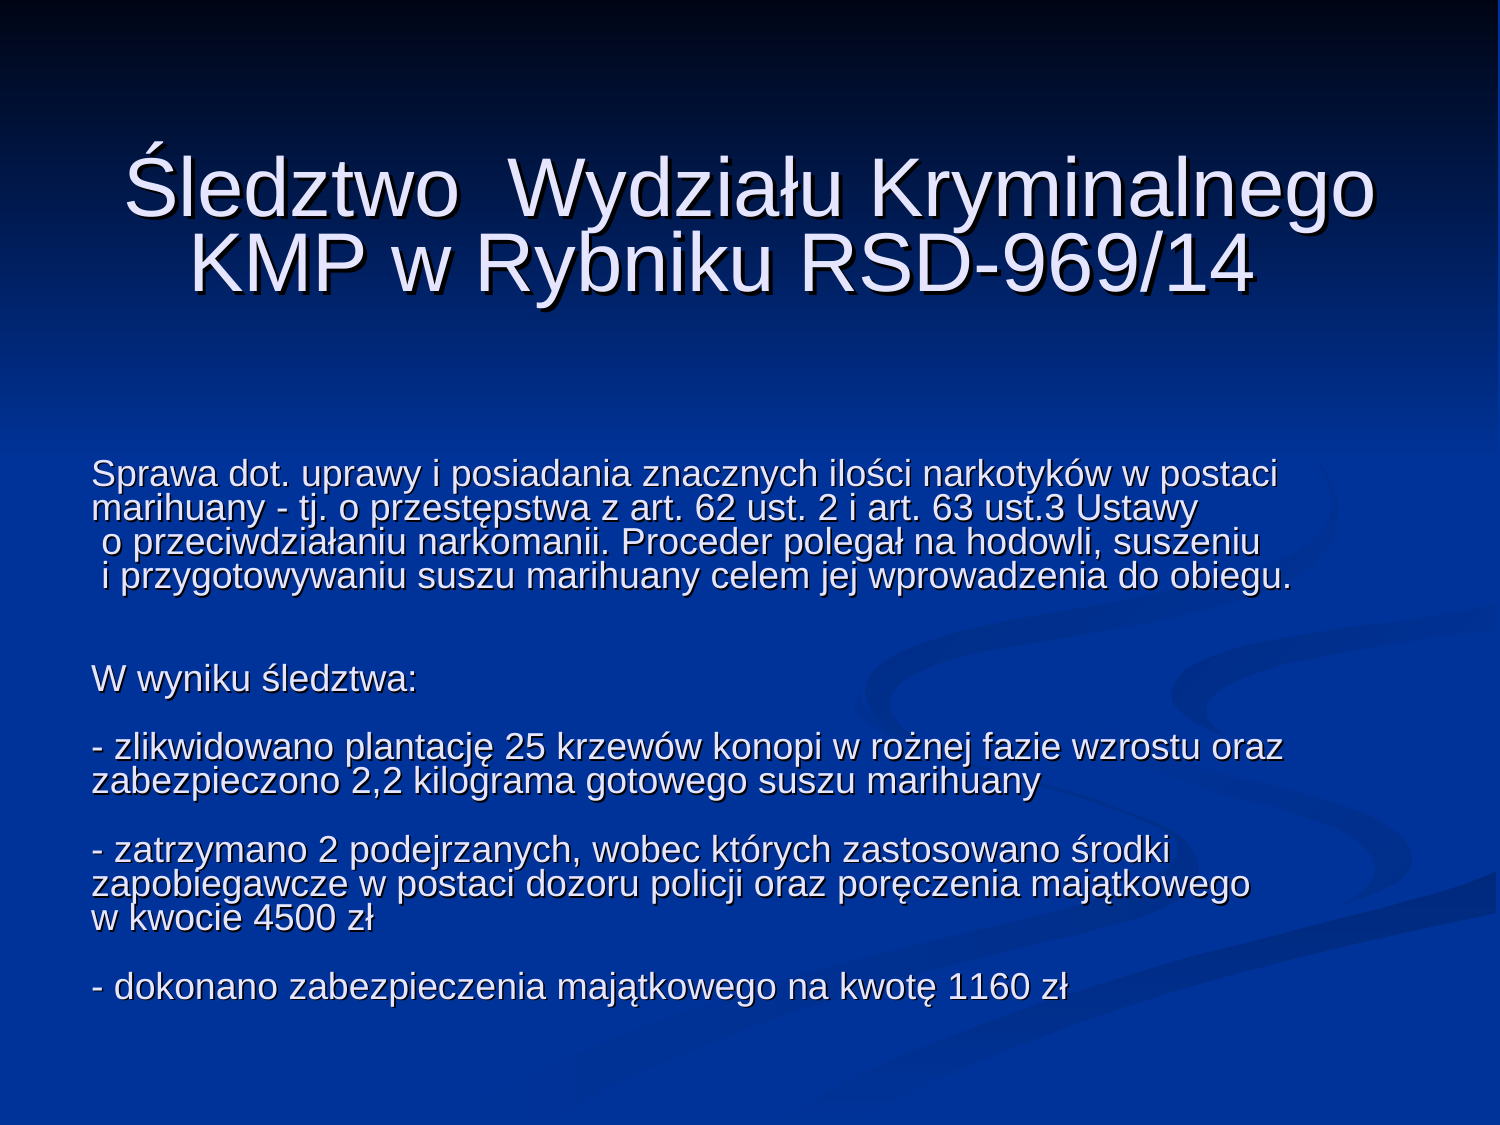

# Śledztwo Wydziału Kryminalnego KMP w Rybniku RSD-969/14 Sprawa dot. uprawy i posiadania znacznych ilości narkotyków w postaci marihuany - tj. o przestępstwa z art. 62 ust. 2 i art. 63 ust.3 Ustawy o przeciwdziałaniu narkomanii. Proceder polegał na hodowli, suszeniu i przygotowywaniu suszu marihuany celem jej wprowadzenia do obiegu. W wyniku śledztwa: - zlikwidowano plantację 25 krzewów konopi w rożnej fazie wzrostu oraz zabezpieczono 2,2 kilograma gotowego suszu marihuany - zatrzymano 2 podejrzanych, wobec których zastosowano środki zapobiegawcze w postaci dozoru policji oraz poręczenia majątkowego w kwocie 4500 zł - dokonano zabezpieczenia majątkowego na kwotę 1160 zł